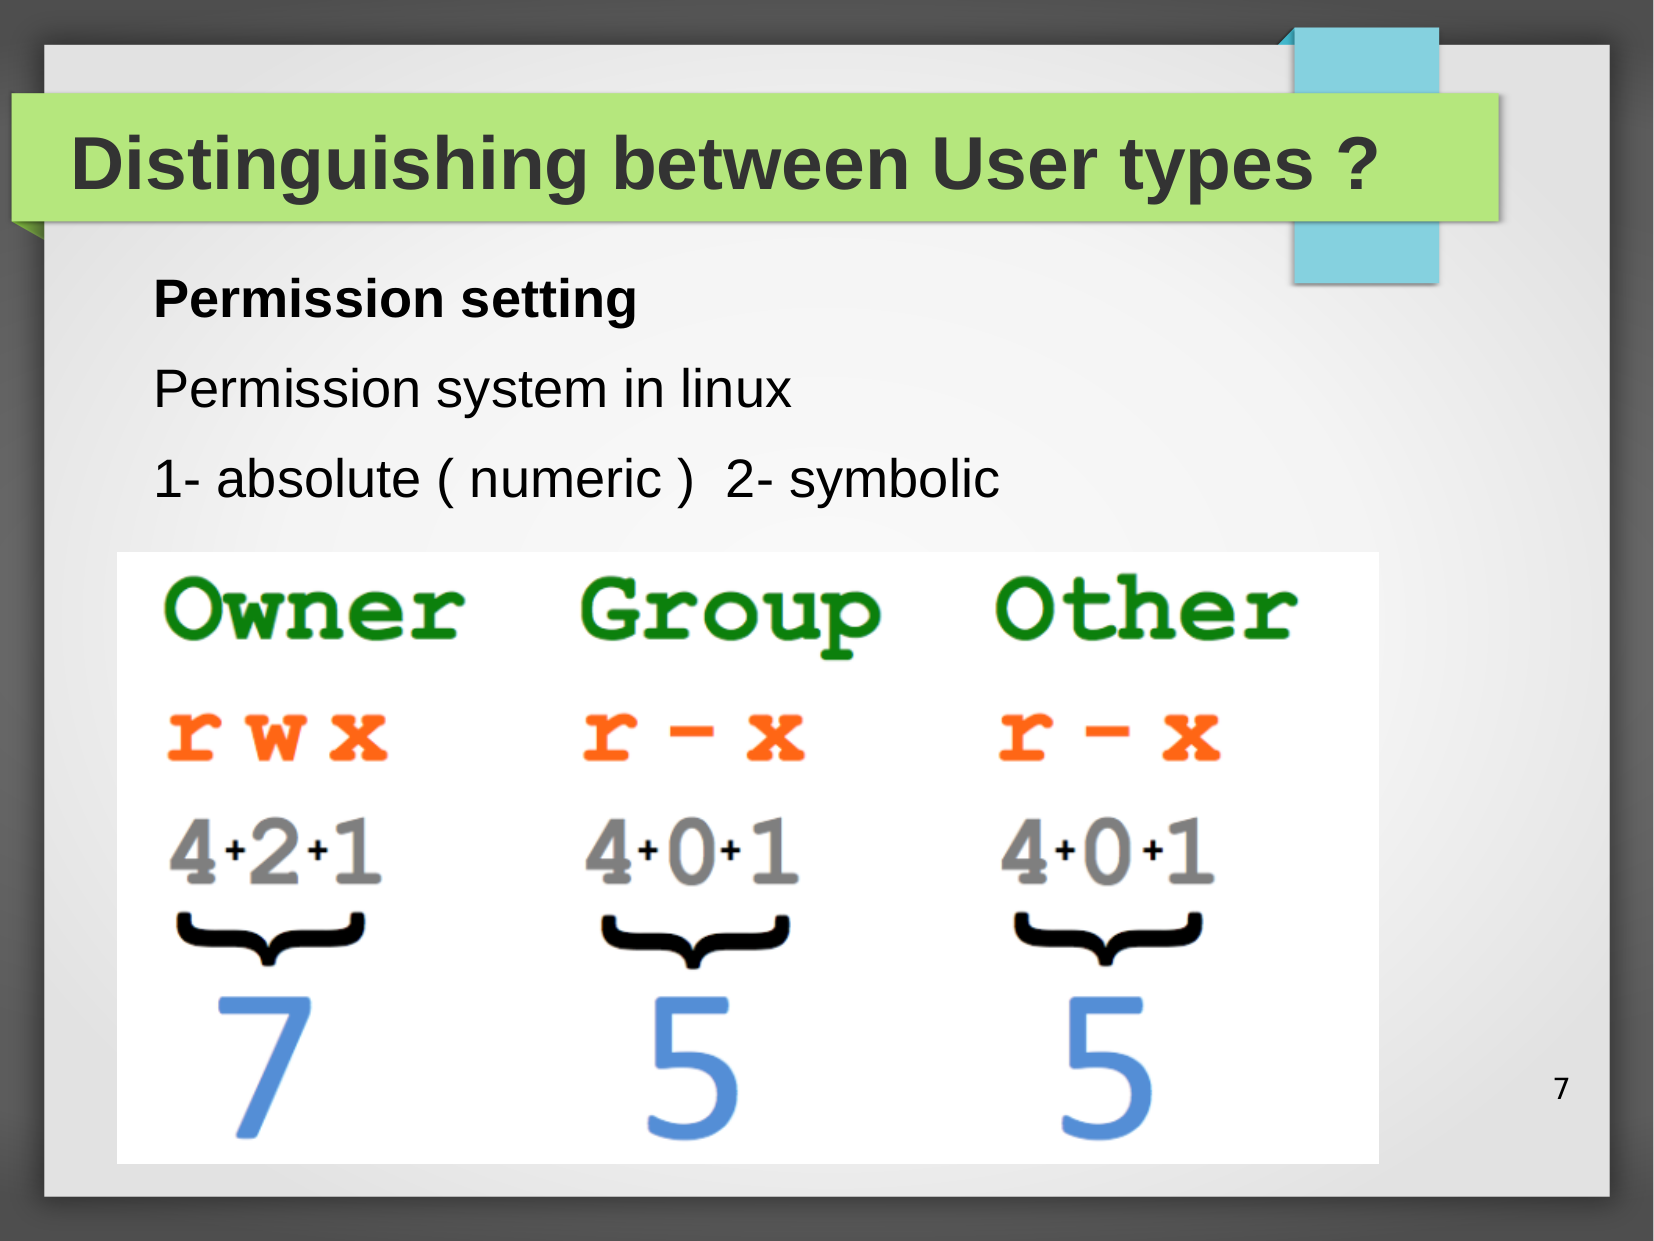

# Distinguishing between User types ?
Permission setting
Permission system in linux
1- absolute ( numeric ) 2- symbolic
7